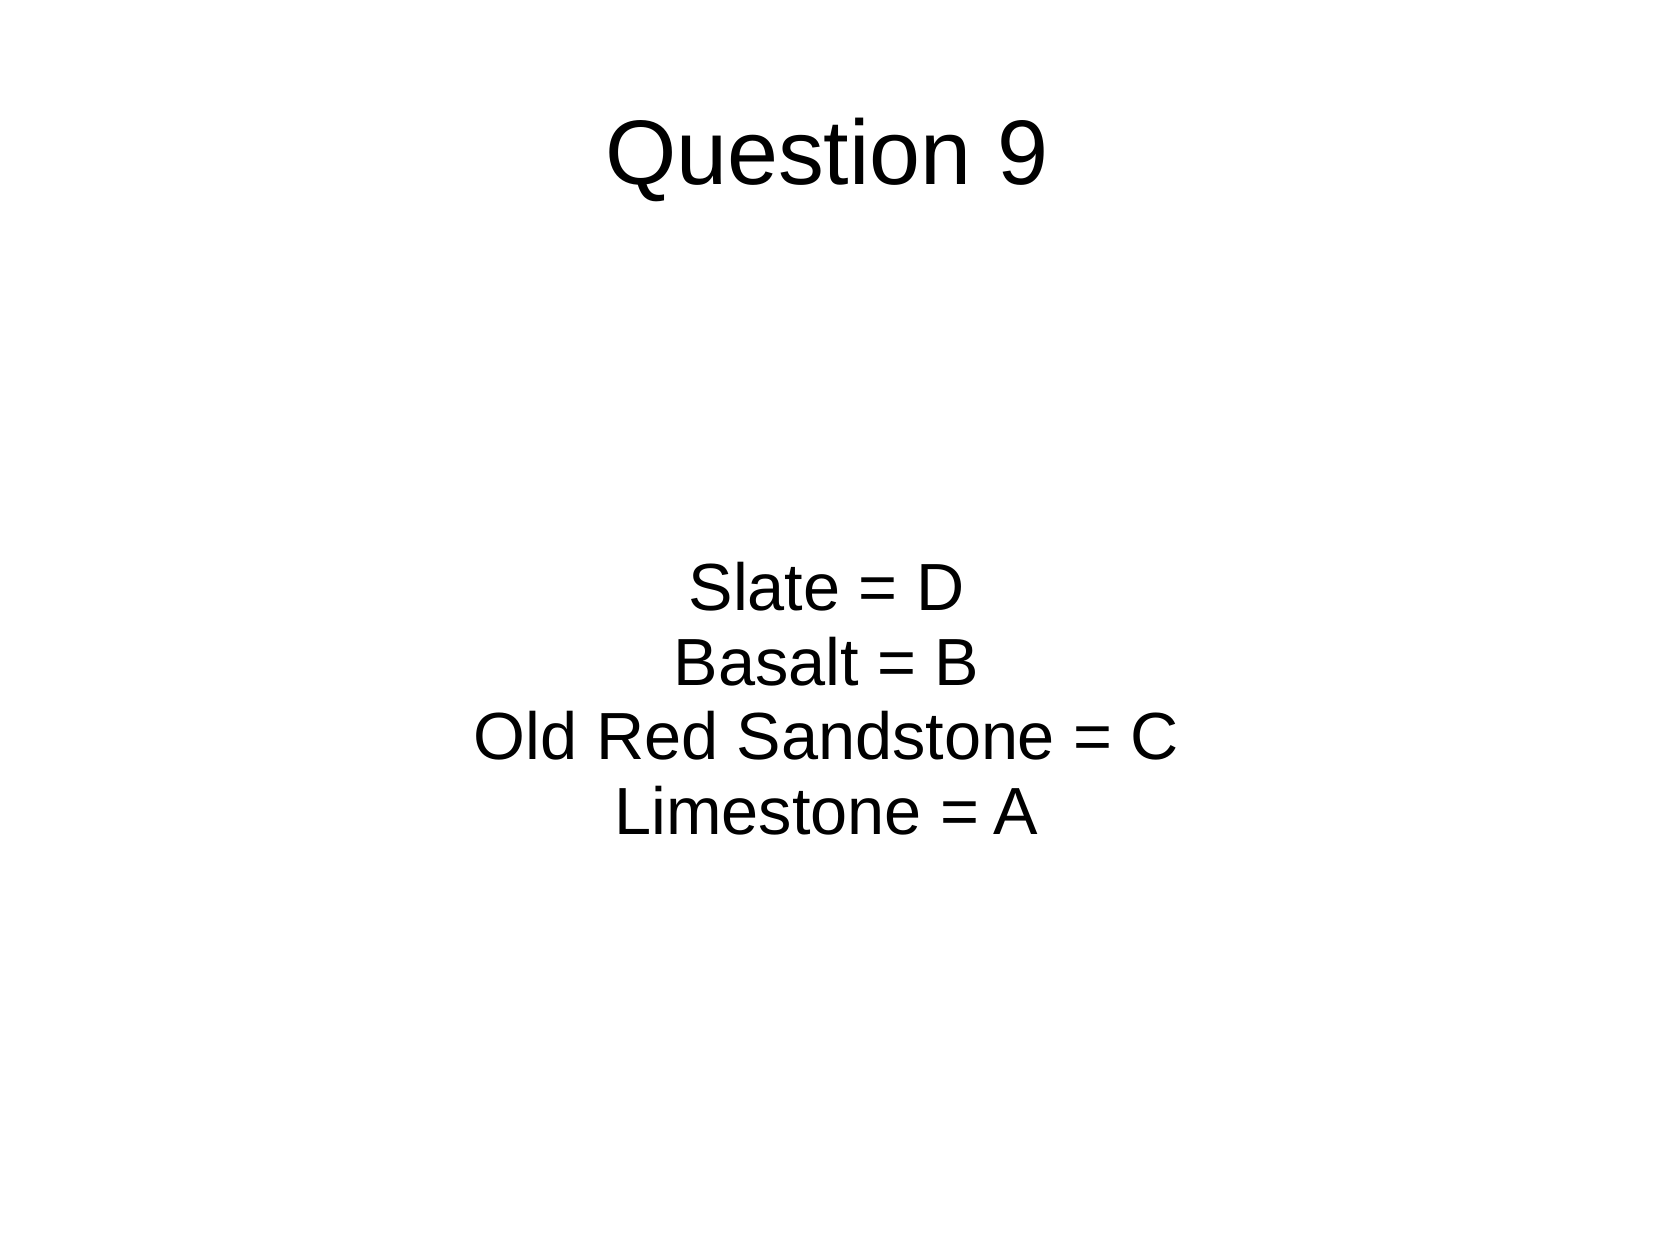

# Question 9
Slate = D
Basalt = B
Old Red Sandstone = C
Limestone = A